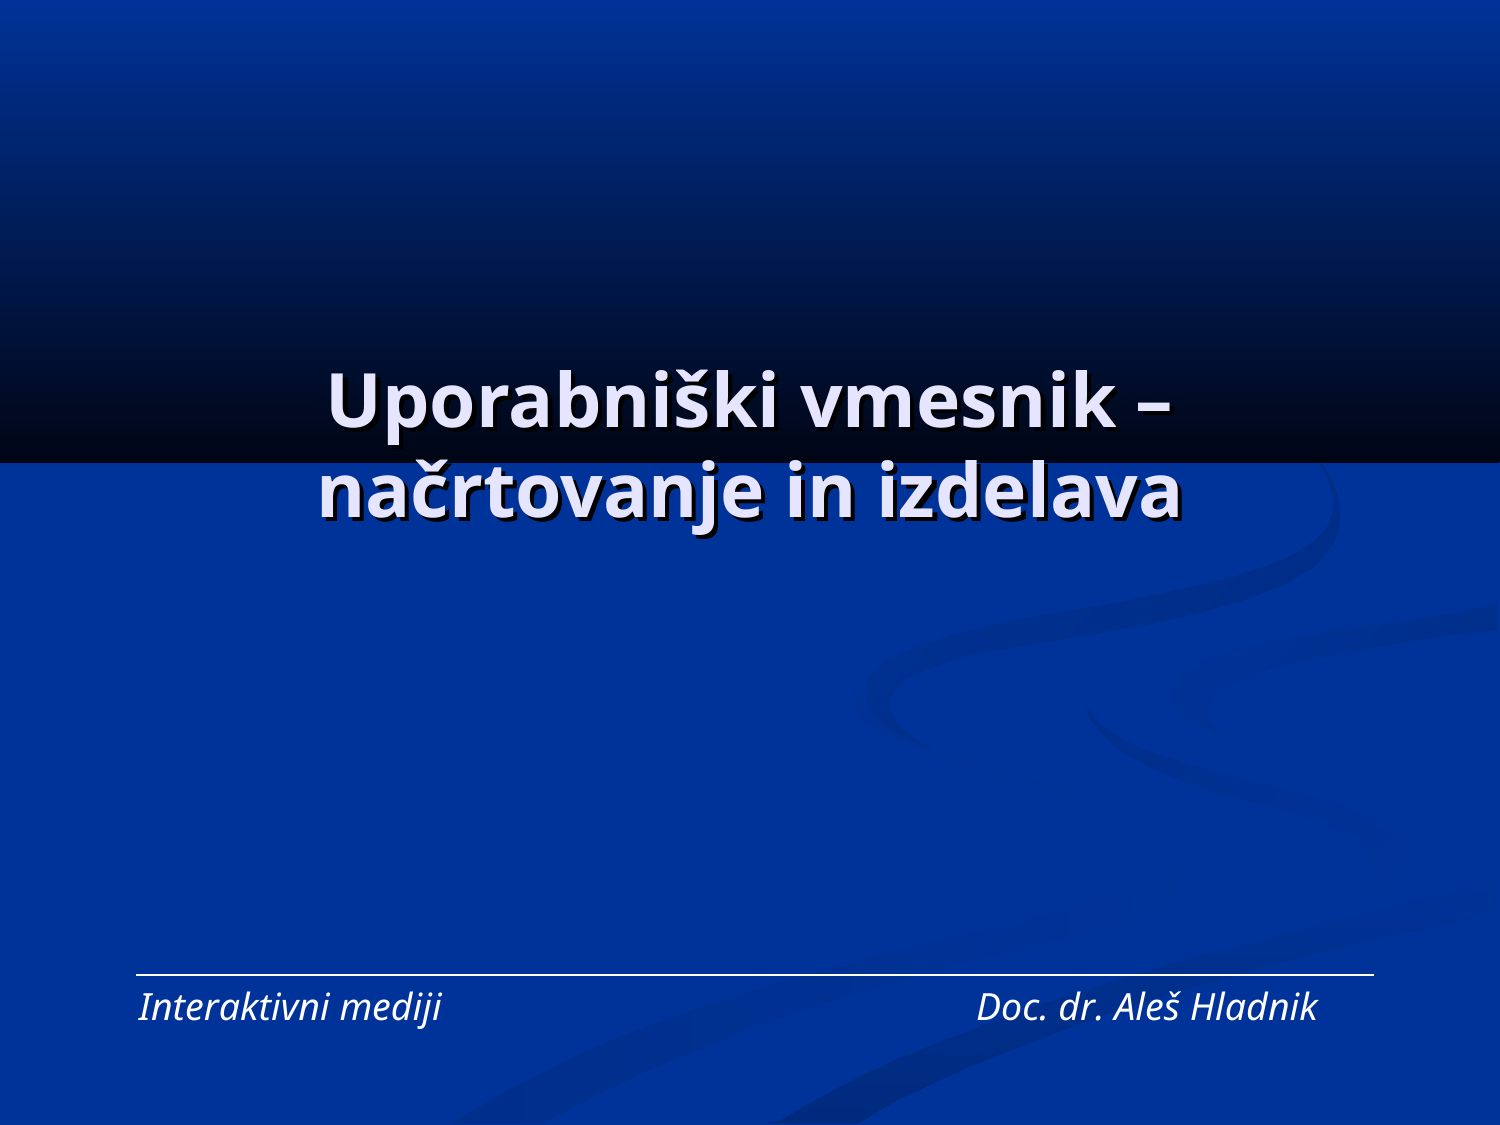

# Uporabniški vmesnik – načrtovanje in izdelava
Interaktivni mediji		 	 Doc. dr. Aleš Hladnik